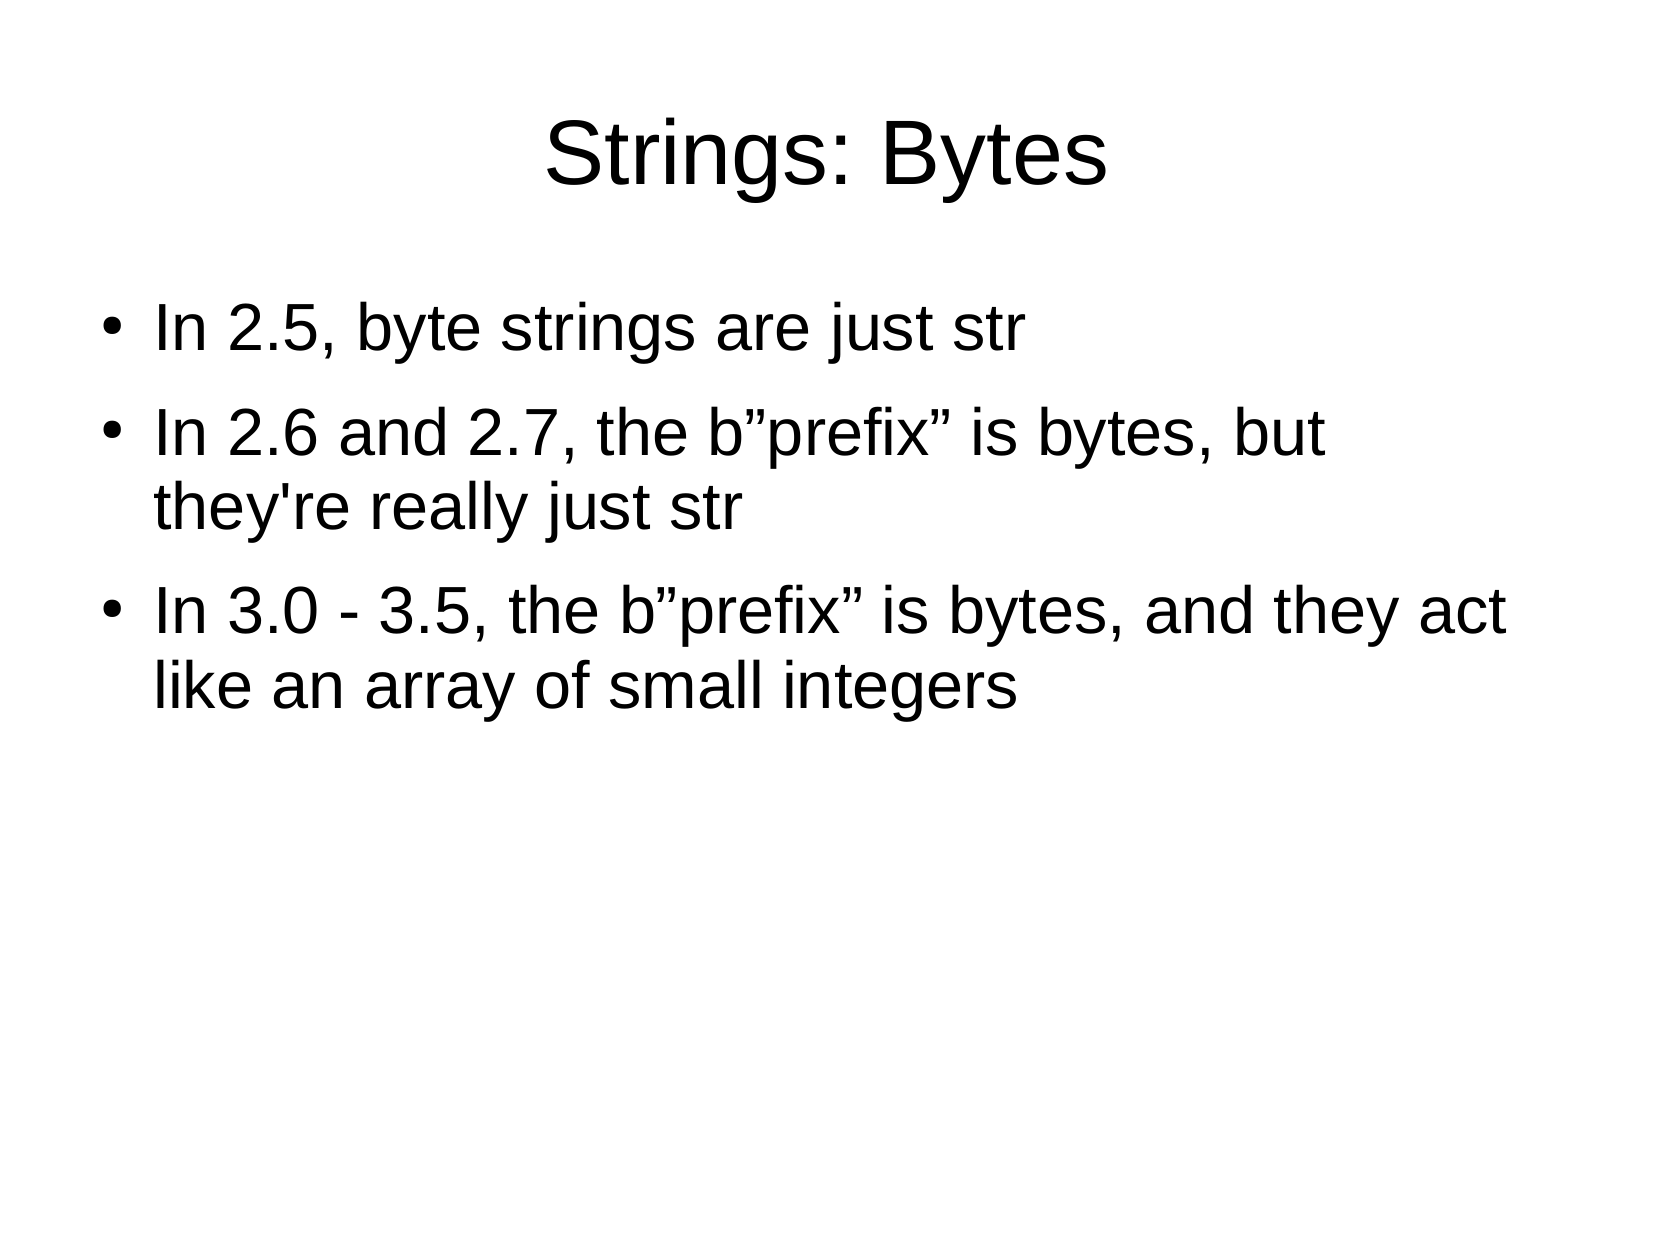

# Strings: Bytes
In 2.5, byte strings are just str
In 2.6 and 2.7, the b”prefix” is bytes, but they're really just str
In 3.0 - 3.5, the b”prefix” is bytes, and they act like an array of small integers